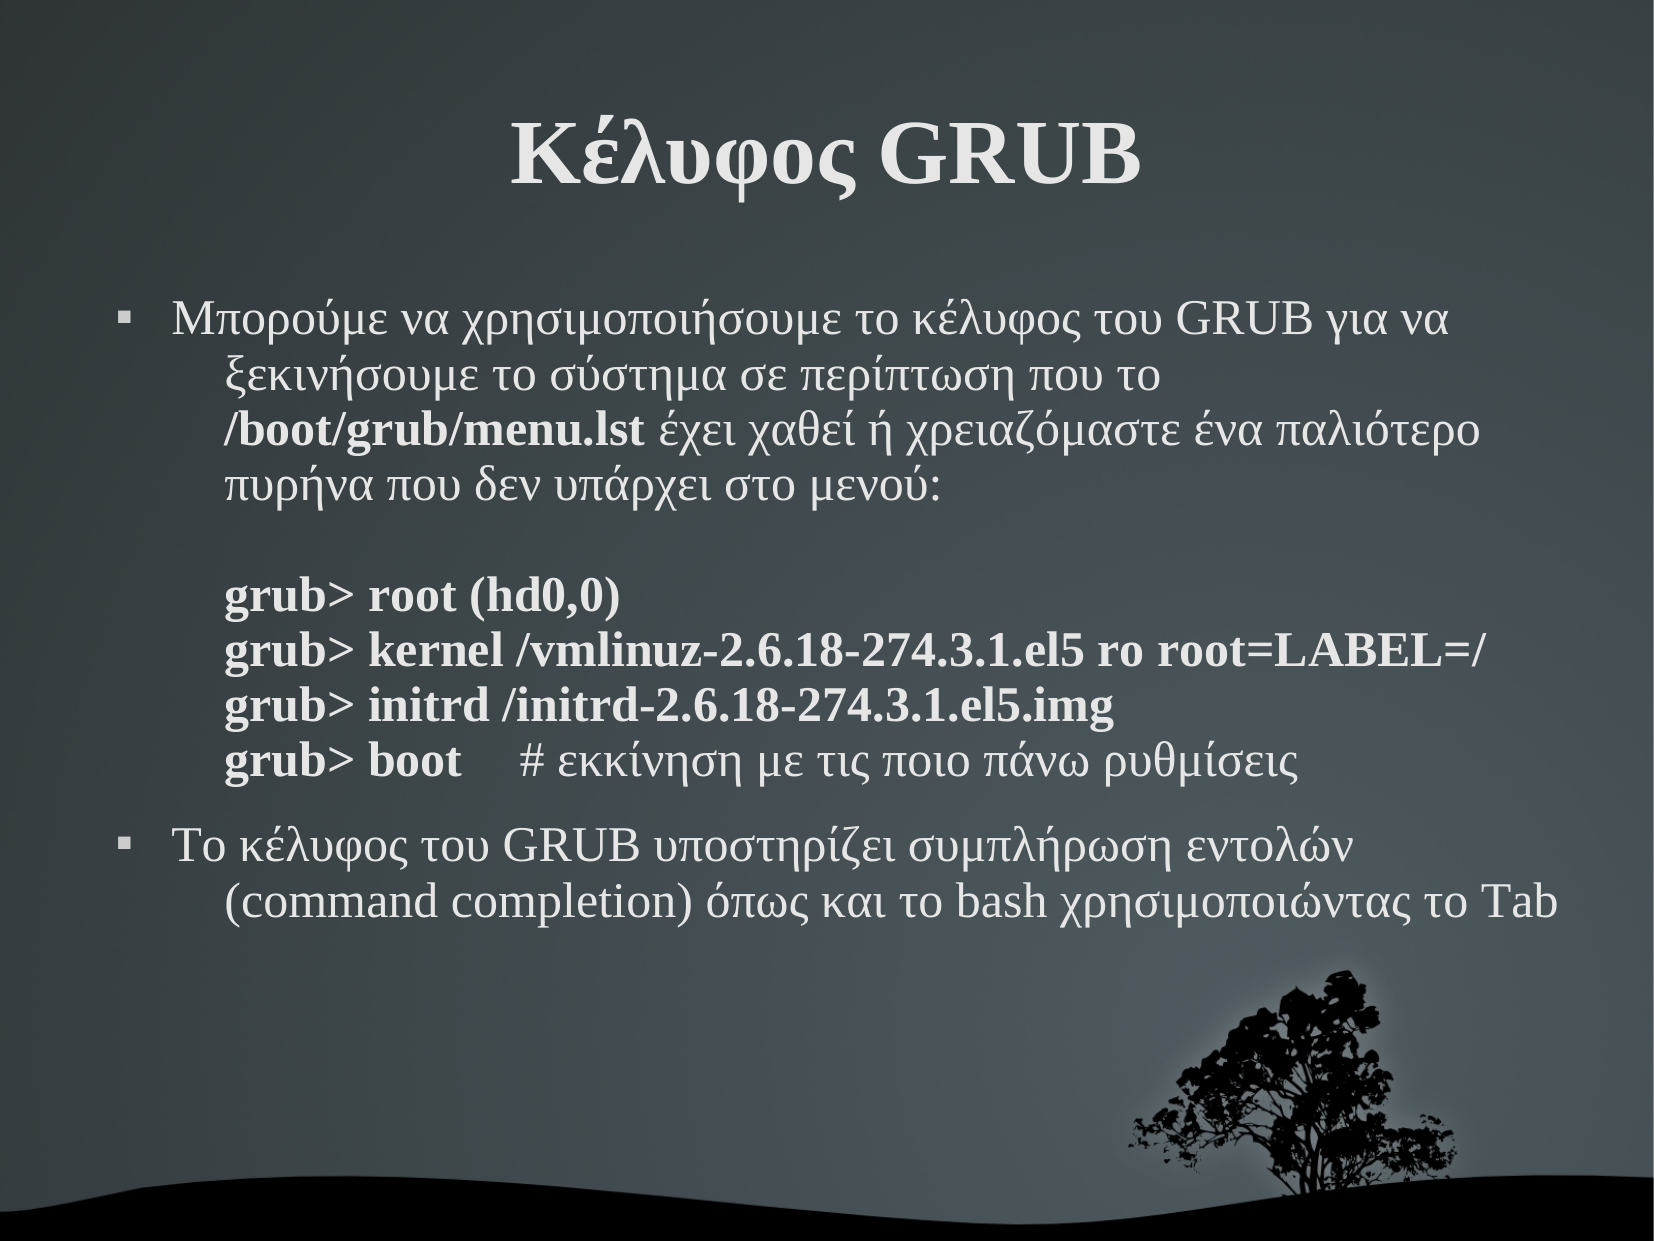

# Κέλυφος GRUB
Μπορούμε να χρησιμοποιήσουμε το κέλυφος του GRUB για να ξεκινήσουμε το σύστημα σε περίπτωση που το /boot/grub/menu.lst έχει χαθεί ή χρειαζόμαστε ένα παλιότερο πυρήνα που δεν υπάρχει στο μενού:
grub> root (hd0,0)
grub> kernel /vmlinuz-2.6.18-274.3.1.el5 ro root=LABEL=/
grub> initrd /initrd-2.6.18-274.3.1.el5.img
grub> boot	# εκκίνηση με τις ποιο πάνω ρυθμίσεις
Το κέλυφος του GRUB υποστηρίζει συμπλήρωση εντολών (command completion) όπως και το bash χρησιμοποιώντας το Tab